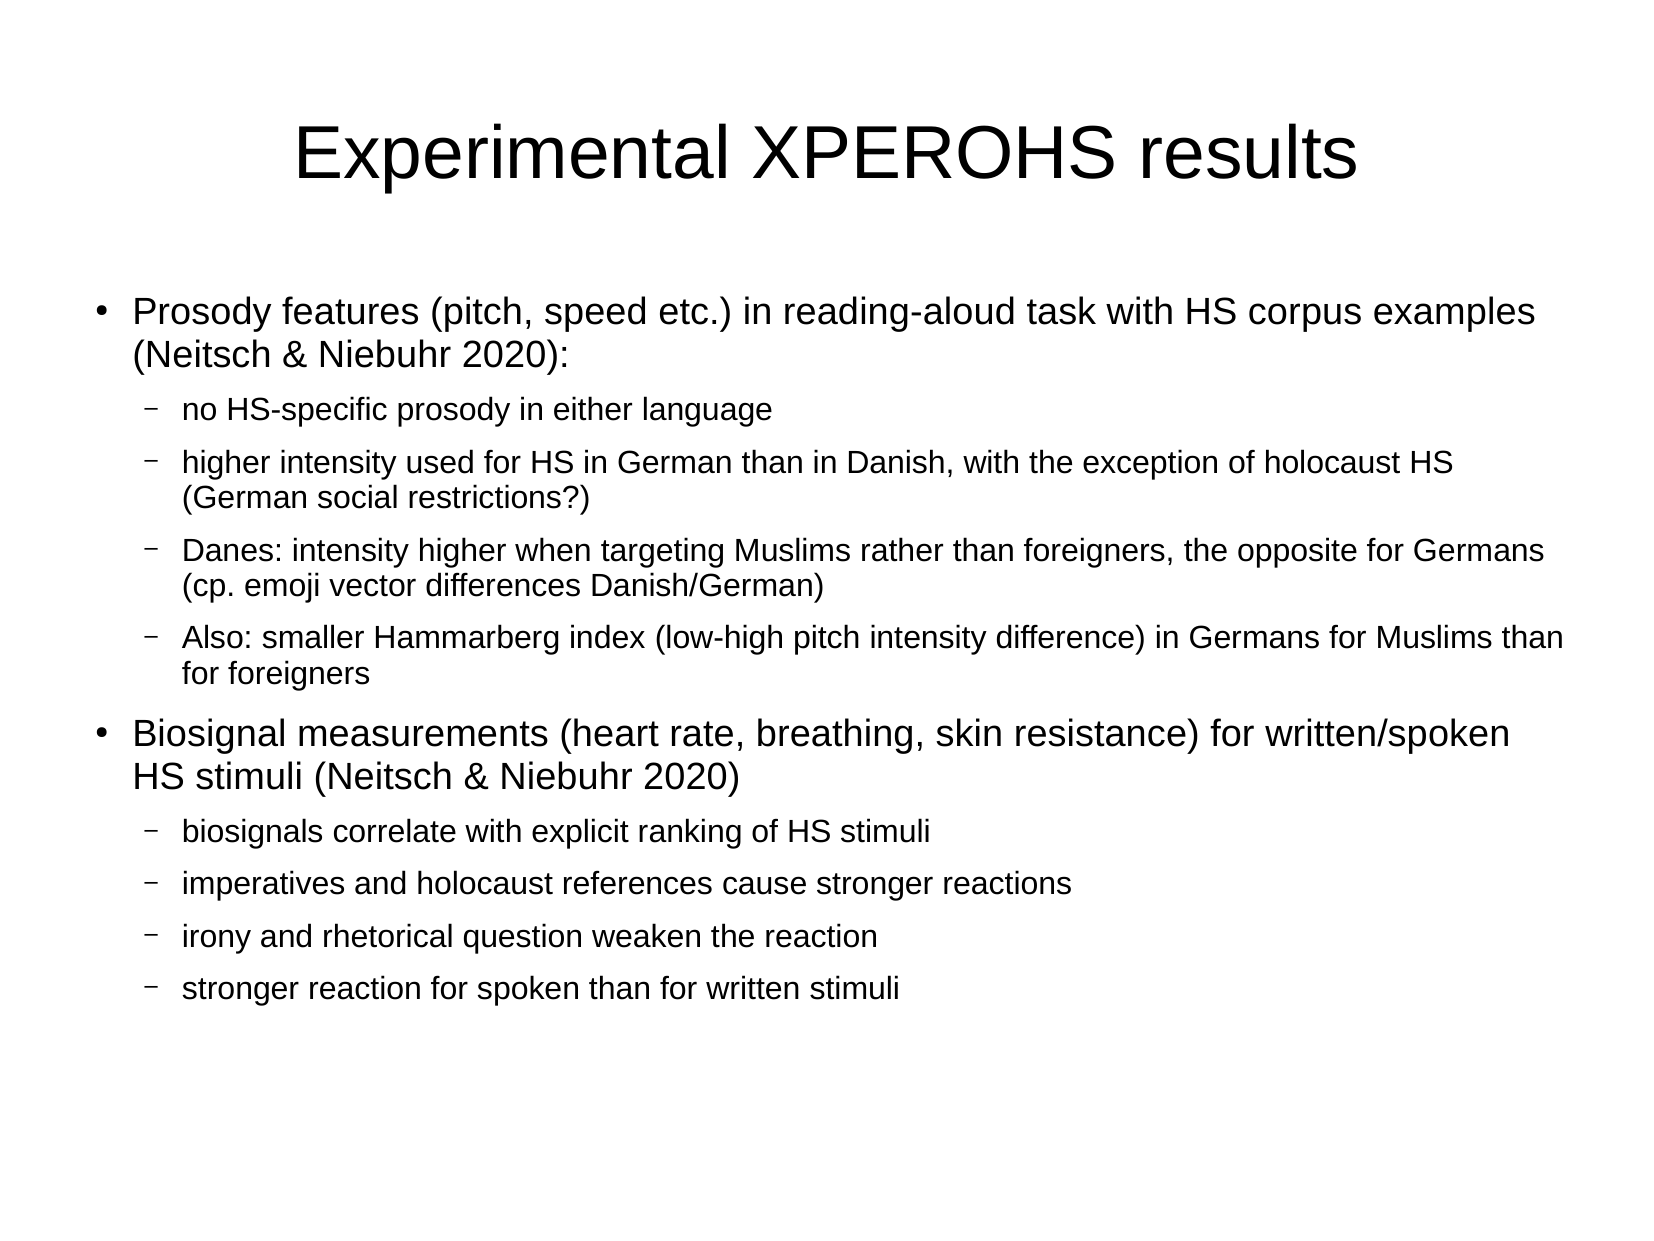

# Experimental XPEROHS results
Prosody features (pitch, speed etc.) in reading-aloud task with HS corpus examples (Neitsch & Niebuhr 2020):
no HS-specific prosody in either language
higher intensity used for HS in German than in Danish, with the exception of holocaust HS (German social restrictions?)
Danes: intensity higher when targeting Muslims rather than foreigners, the opposite for Germans (cp. emoji vector differences Danish/German)
Also: smaller Hammarberg index (low-high pitch intensity difference) in Germans for Muslims than for foreigners
Biosignal measurements (heart rate, breathing, skin resistance) for written/spoken HS stimuli (Neitsch & Niebuhr 2020)
biosignals correlate with explicit ranking of HS stimuli
imperatives and holocaust references cause stronger reactions
irony and rhetorical question weaken the reaction
stronger reaction for spoken than for written stimuli